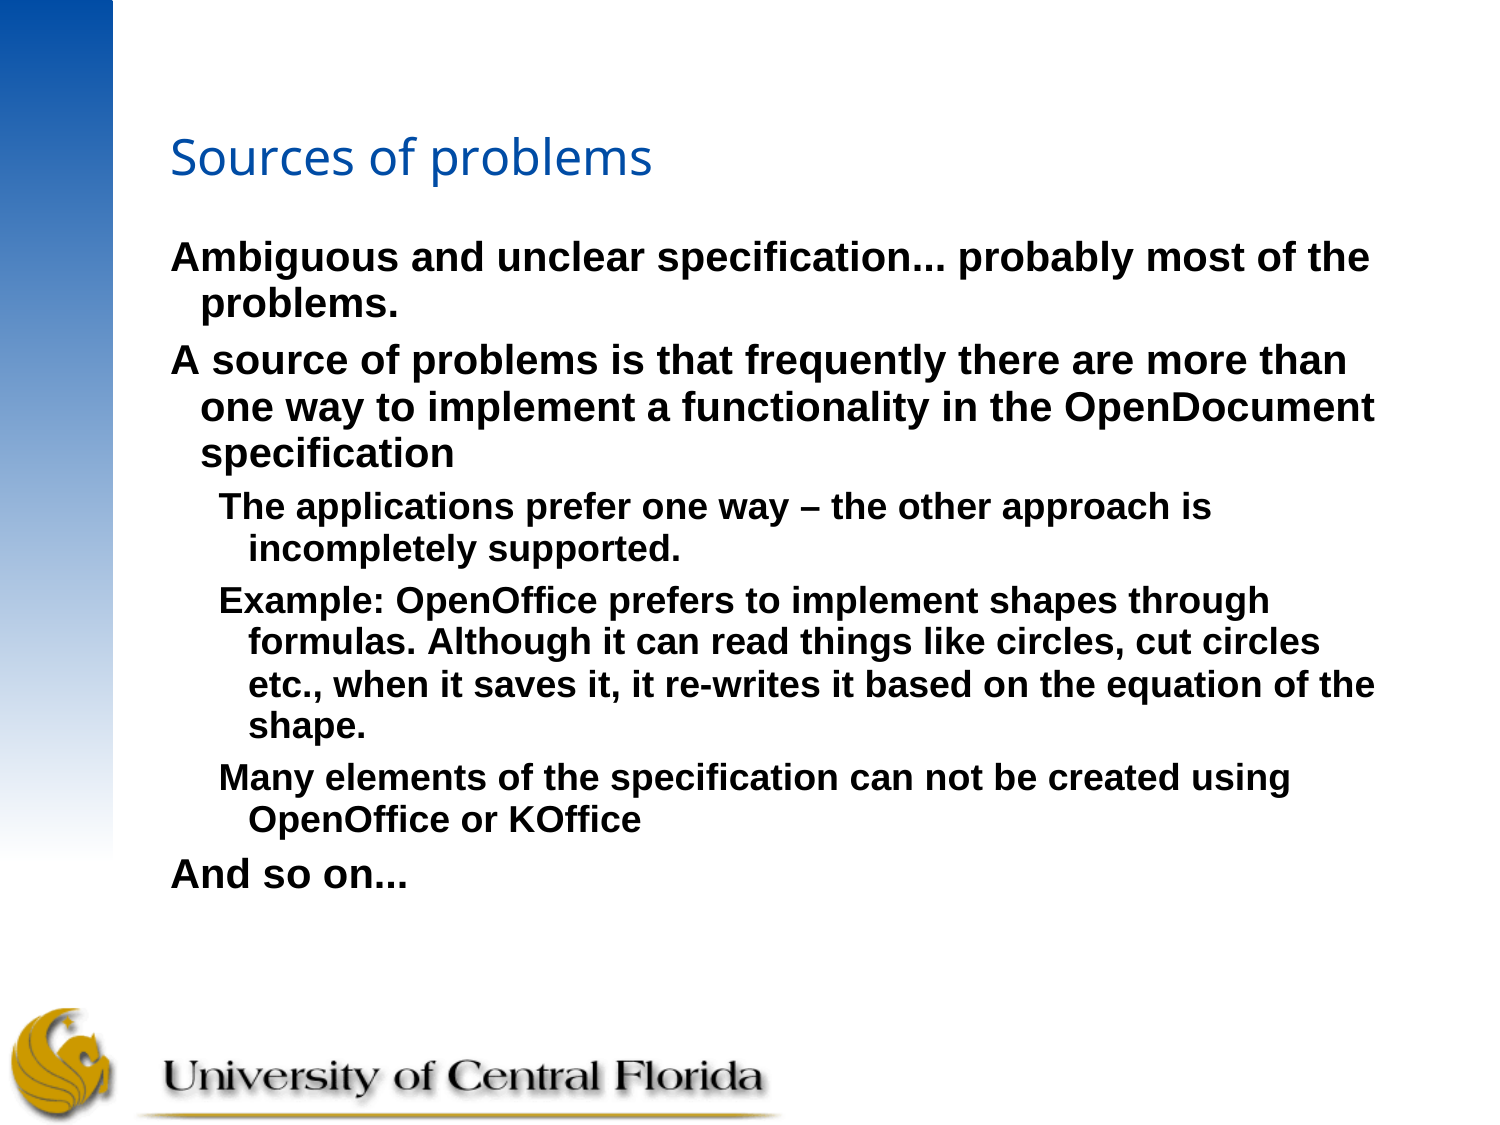

# Sources of problems
Ambiguous and unclear specification... probably most of the problems.
A source of problems is that frequently there are more than one way to implement a functionality in the OpenDocument specification
The applications prefer one way – the other approach is incompletely supported.
Example: OpenOffice prefers to implement shapes through formulas. Although it can read things like circles, cut circles etc., when it saves it, it re-writes it based on the equation of the shape.
Many elements of the specification can not be created using OpenOffice or KOffice
And so on...